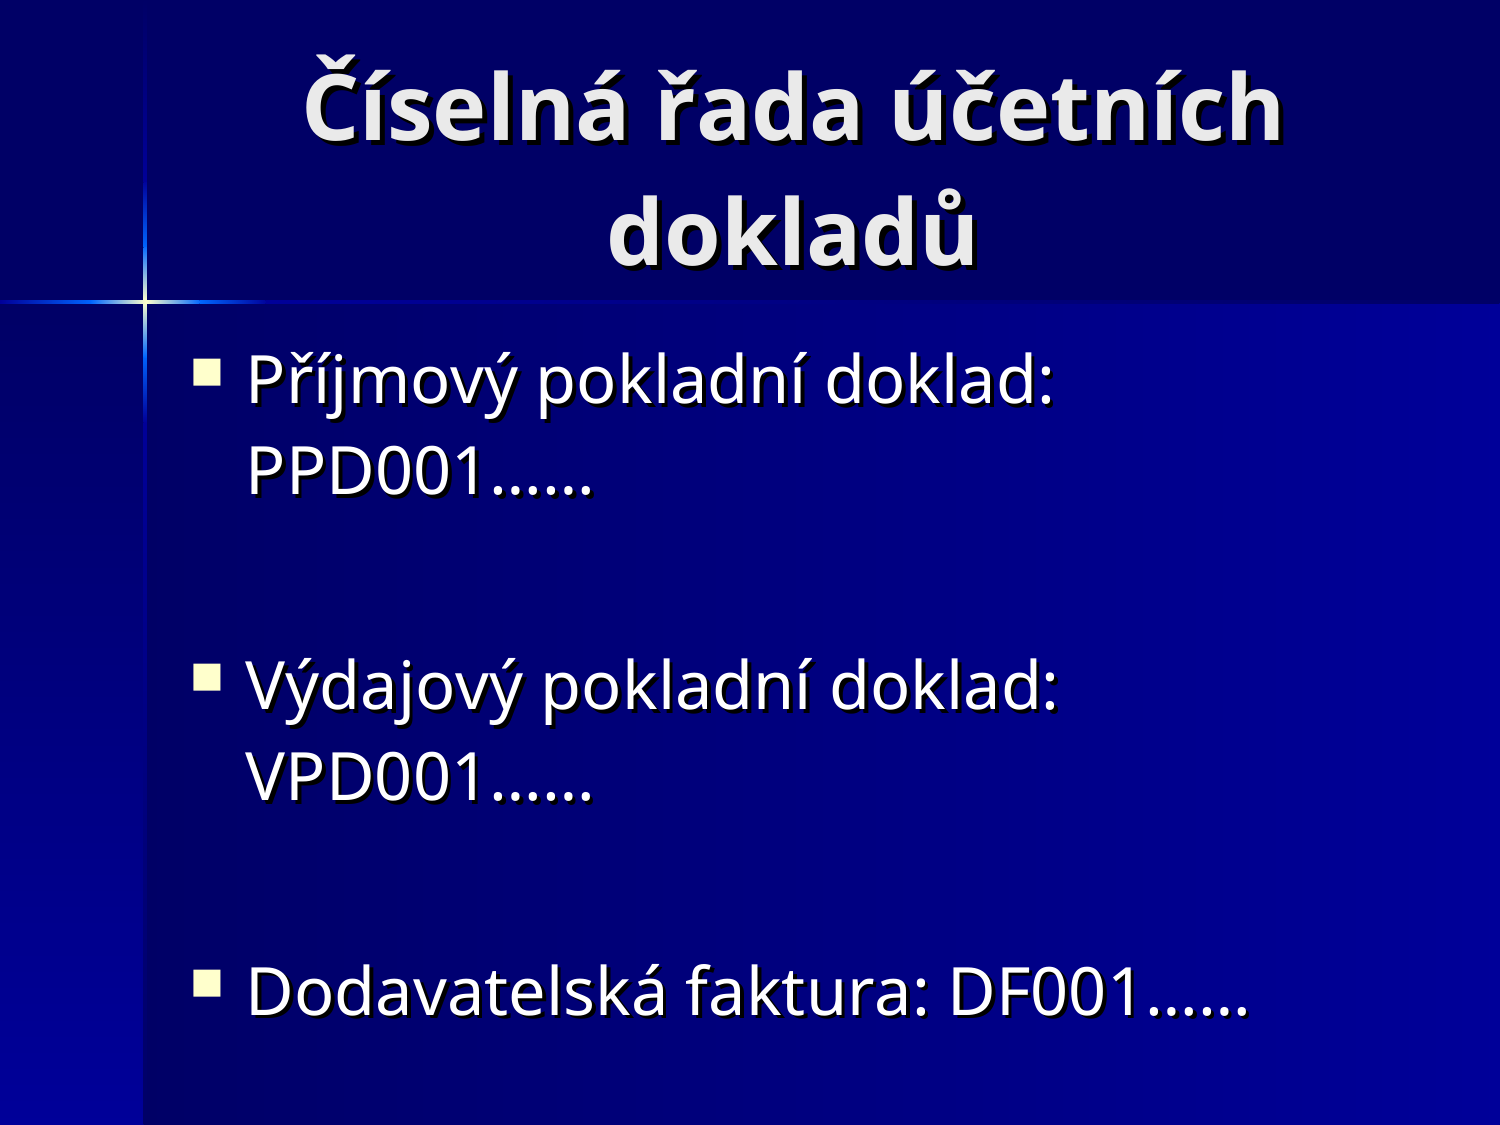

# Číselná řada účetních dokladů
Příjmový pokladní doklad: PPD001……
Výdajový pokladní doklad: VPD001……
Dodavatelská faktura: DF001……